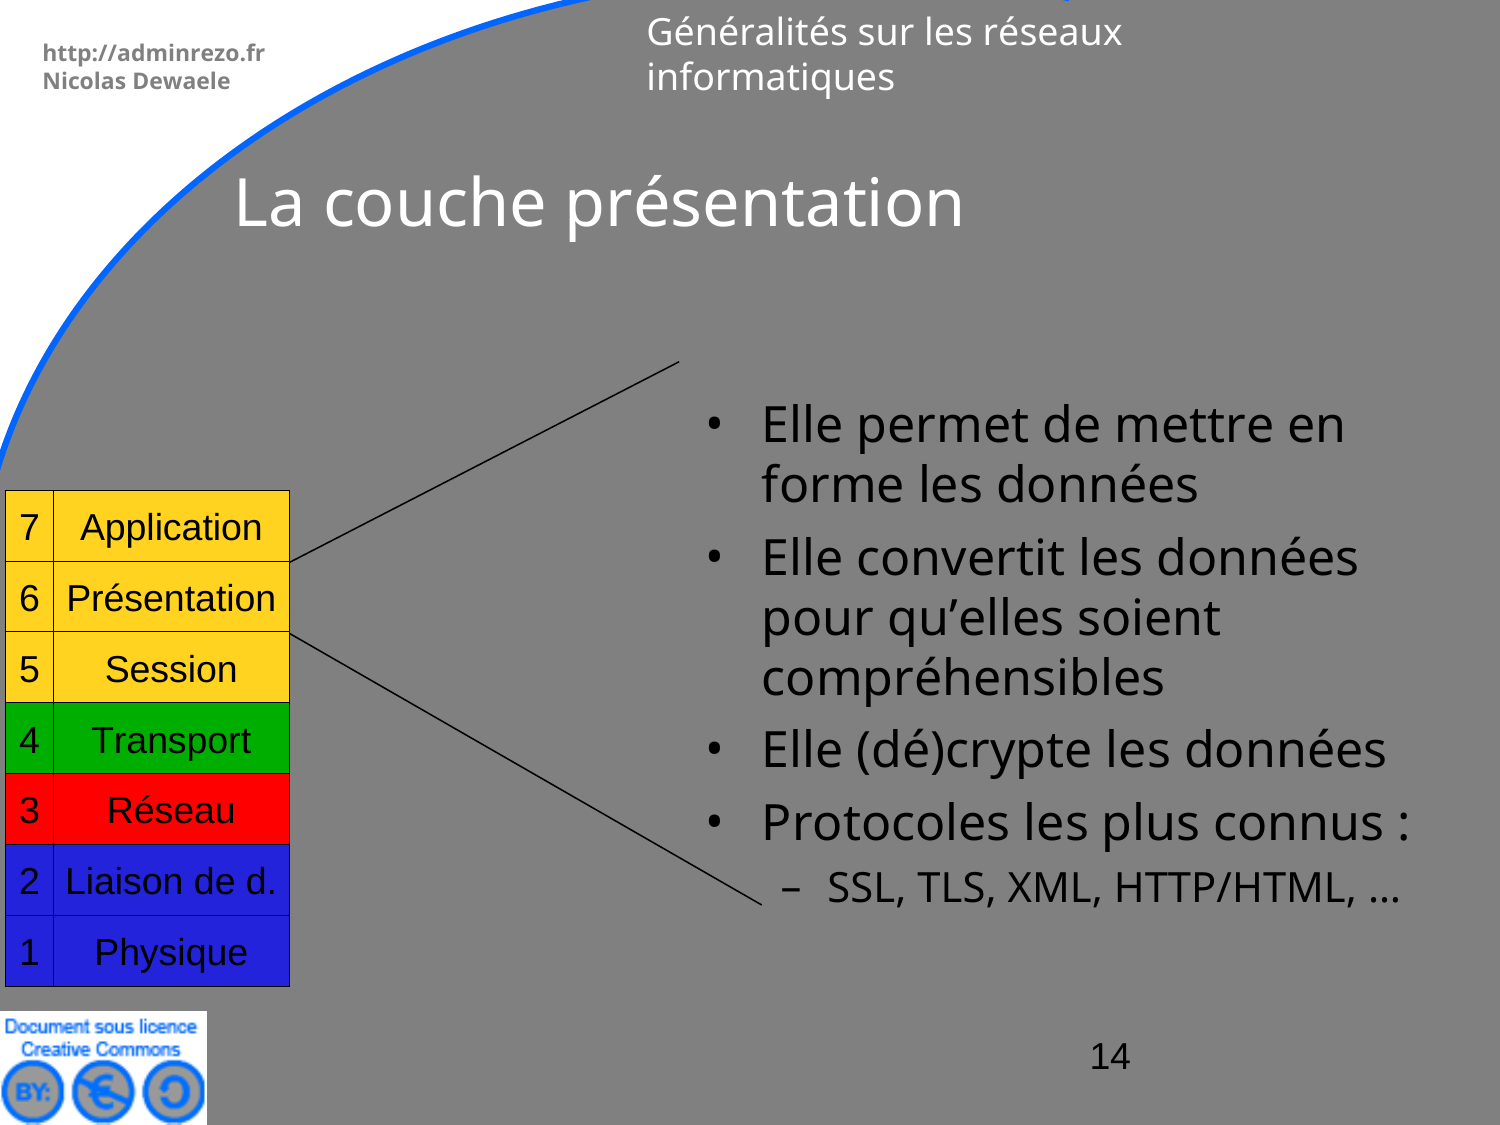

# La couche présentation
Elle permet de mettre en forme les données
Elle convertit les données pour qu’elles soient compréhensibles
Elle (dé)crypte les données
Protocoles les plus connus :
SSL, TLS, XML, HTTP/HTML, …
7
Application
6
Présentation
5
Session
4
Transport
3
Réseau
2
Liaison de d.
1
Physique
14